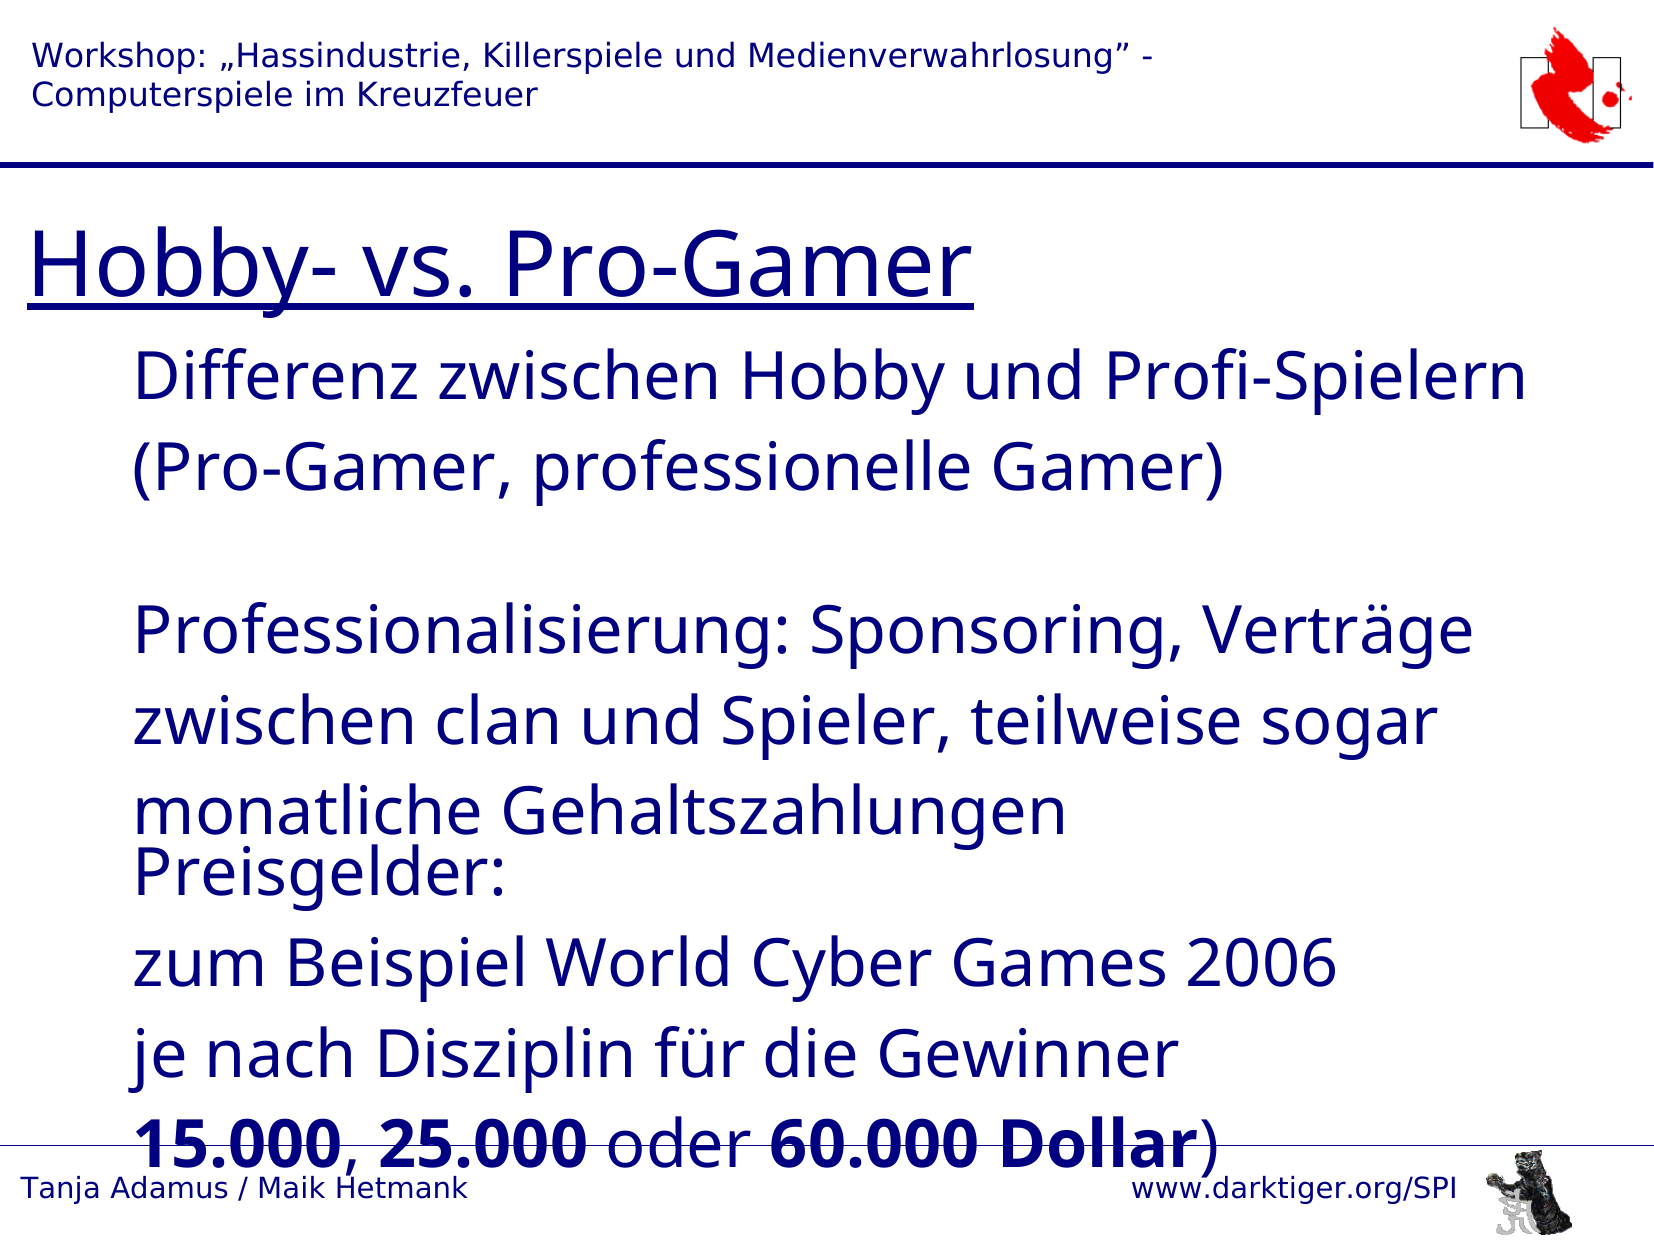

Workshop: „Hassindustrie, Killerspiele und Medienverwahrlosung” - Computerspiele im Kreuzfeuer
Hobby- vs. Pro-Gamer
Differenz zwischen Hobby und Profi-Spielern (Pro-Gamer, professionelle Gamer)
Professionalisierung: Sponsoring, Verträge zwischen clan und Spieler, teilweise sogar monatliche Gehaltszahlungen
Preisgelder:
zum Beispiel World Cyber Games 2006
je nach Disziplin für die Gewinner
15.000, 25.000 oder 60.000 Dollar)